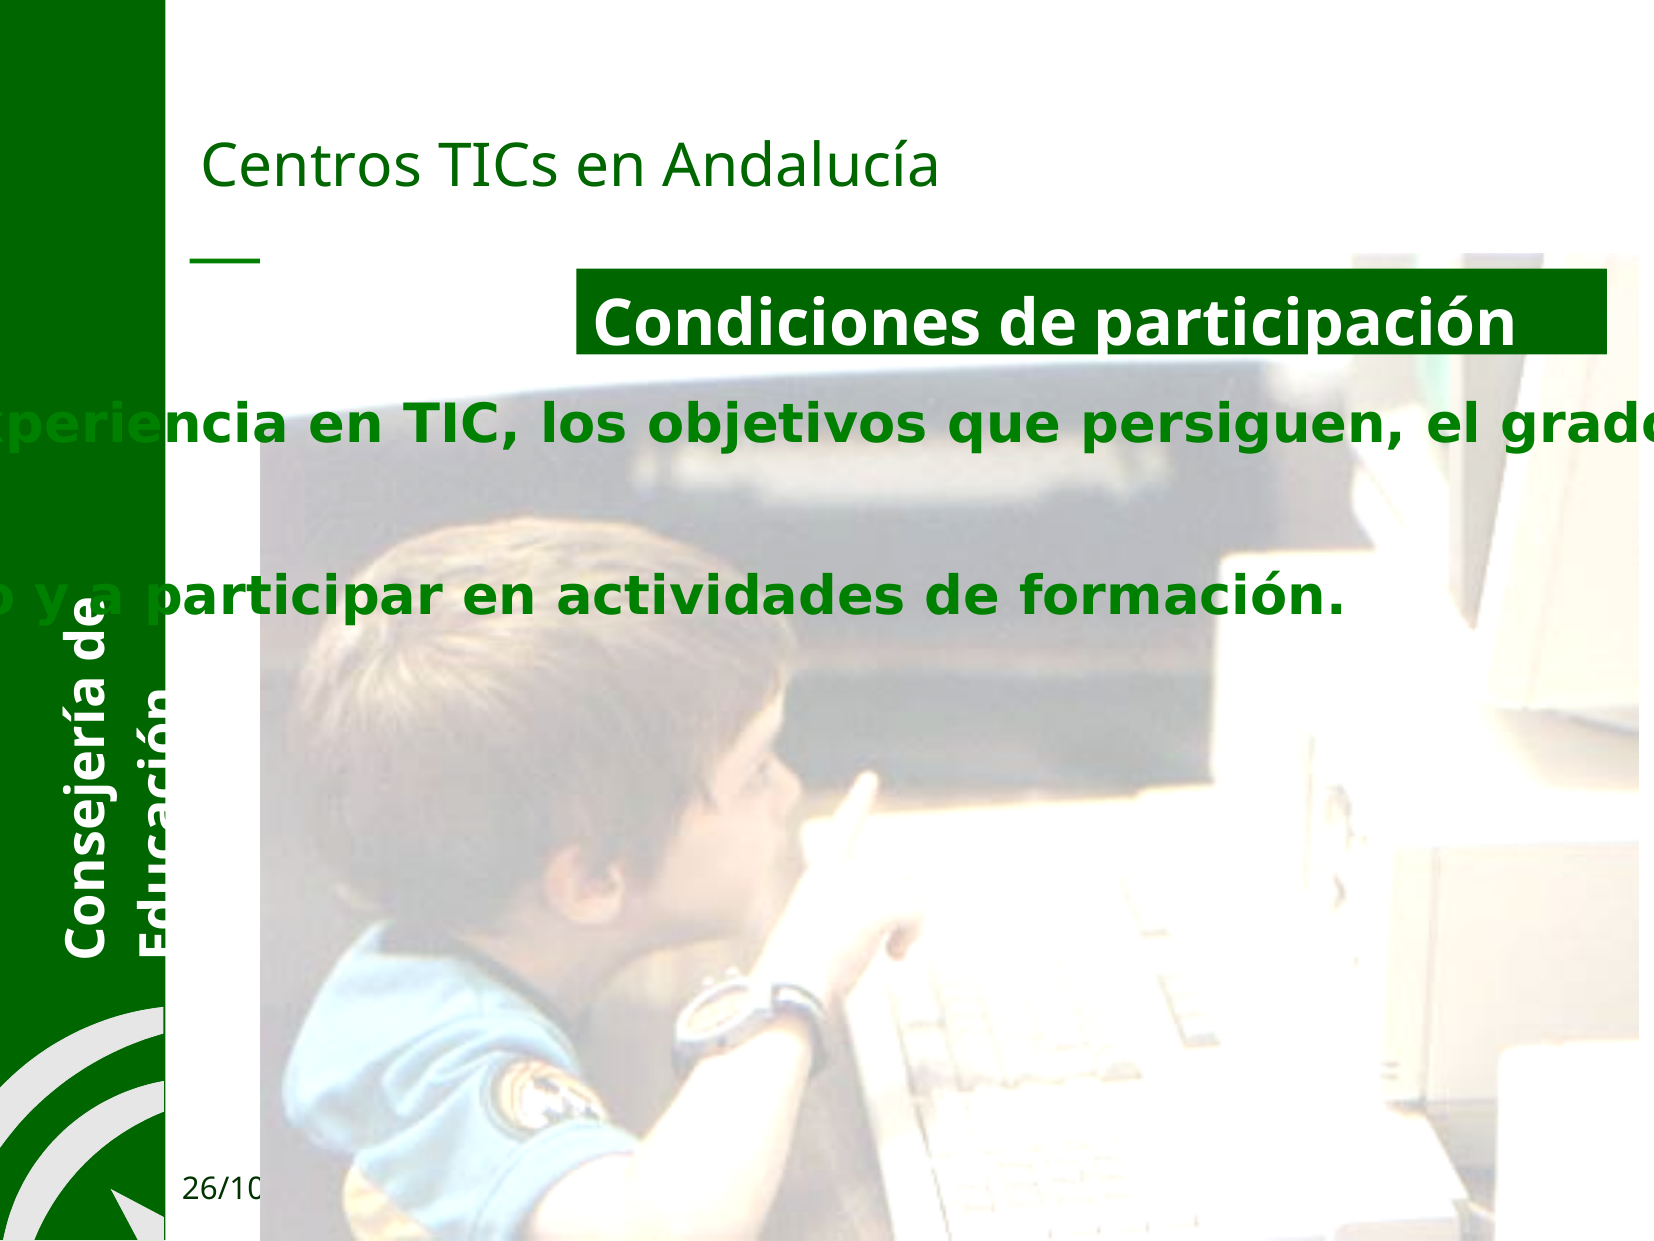

Centros TICs en Andalucía
Condiciones de participación
A través de convocatorias de proyectos en la que se valora: la experiencia en TIC, los objetivos que persiguen, el grado de implicación, la continuidad, las motivaciones y un plan detallado de actuaciones.
El claustro se ha comprometido a realizar el proyecto, a evaluarlo y a participar en actividades de formación.
19